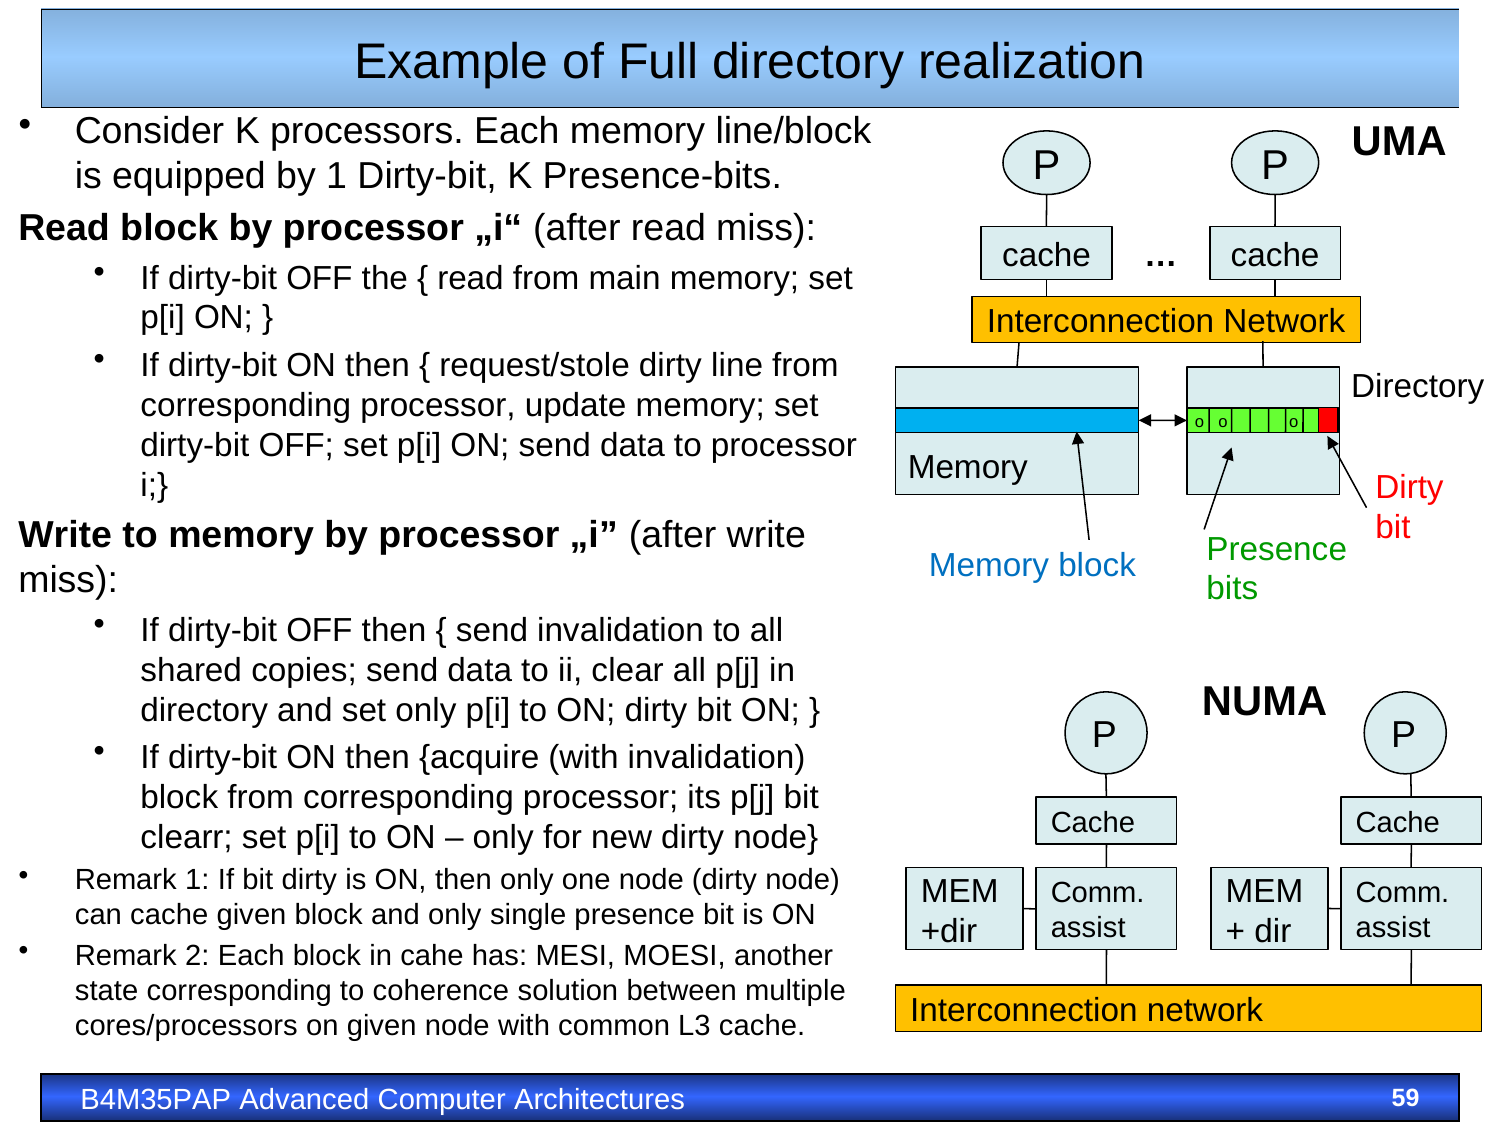

Example of Full directory realization
# Consider K processors. Each memory line/block is equipped by 1 Dirty-bit, K Presence-bits.
Read block by processor „i“ (after read miss):
If dirty-bit OFF the { read from main memory; set p[i] ON; }
If dirty-bit ON then { request/stole dirty line from corresponding processor, update memory; set dirty-bit OFF; set p[i] ON; send data to processor i;}
Write to memory by processor „i” (after write miss):
If dirty-bit OFF then { send invalidation to all shared copies; send data to ii, clear all p[j] in directory and set only p[i] to ON; dirty bit ON; }
If dirty-bit ON then {acquire (with invalidation) block from corresponding processor; its p[j] bit clearr; set p[i] to ON – only for new dirty node}
Remark 1: If bit dirty is ON, then only one node (dirty node) can cache given block and only single presence bit is ON
Remark 2: Each block in cahe has: MESI, MOESI, another state corresponding to coherence solution between multiple cores/processors on given node with common L3 cache.
UMA
P
P
cache
…
cache
Interconnection Network
Directory
o o o
Memory
Dirty
bit
Presence bits
Memory block
NUMA
P
P
Cache
Cache
MEM +dir
Comm. assist
MEM + dir
Comm. assist
Interconnection network